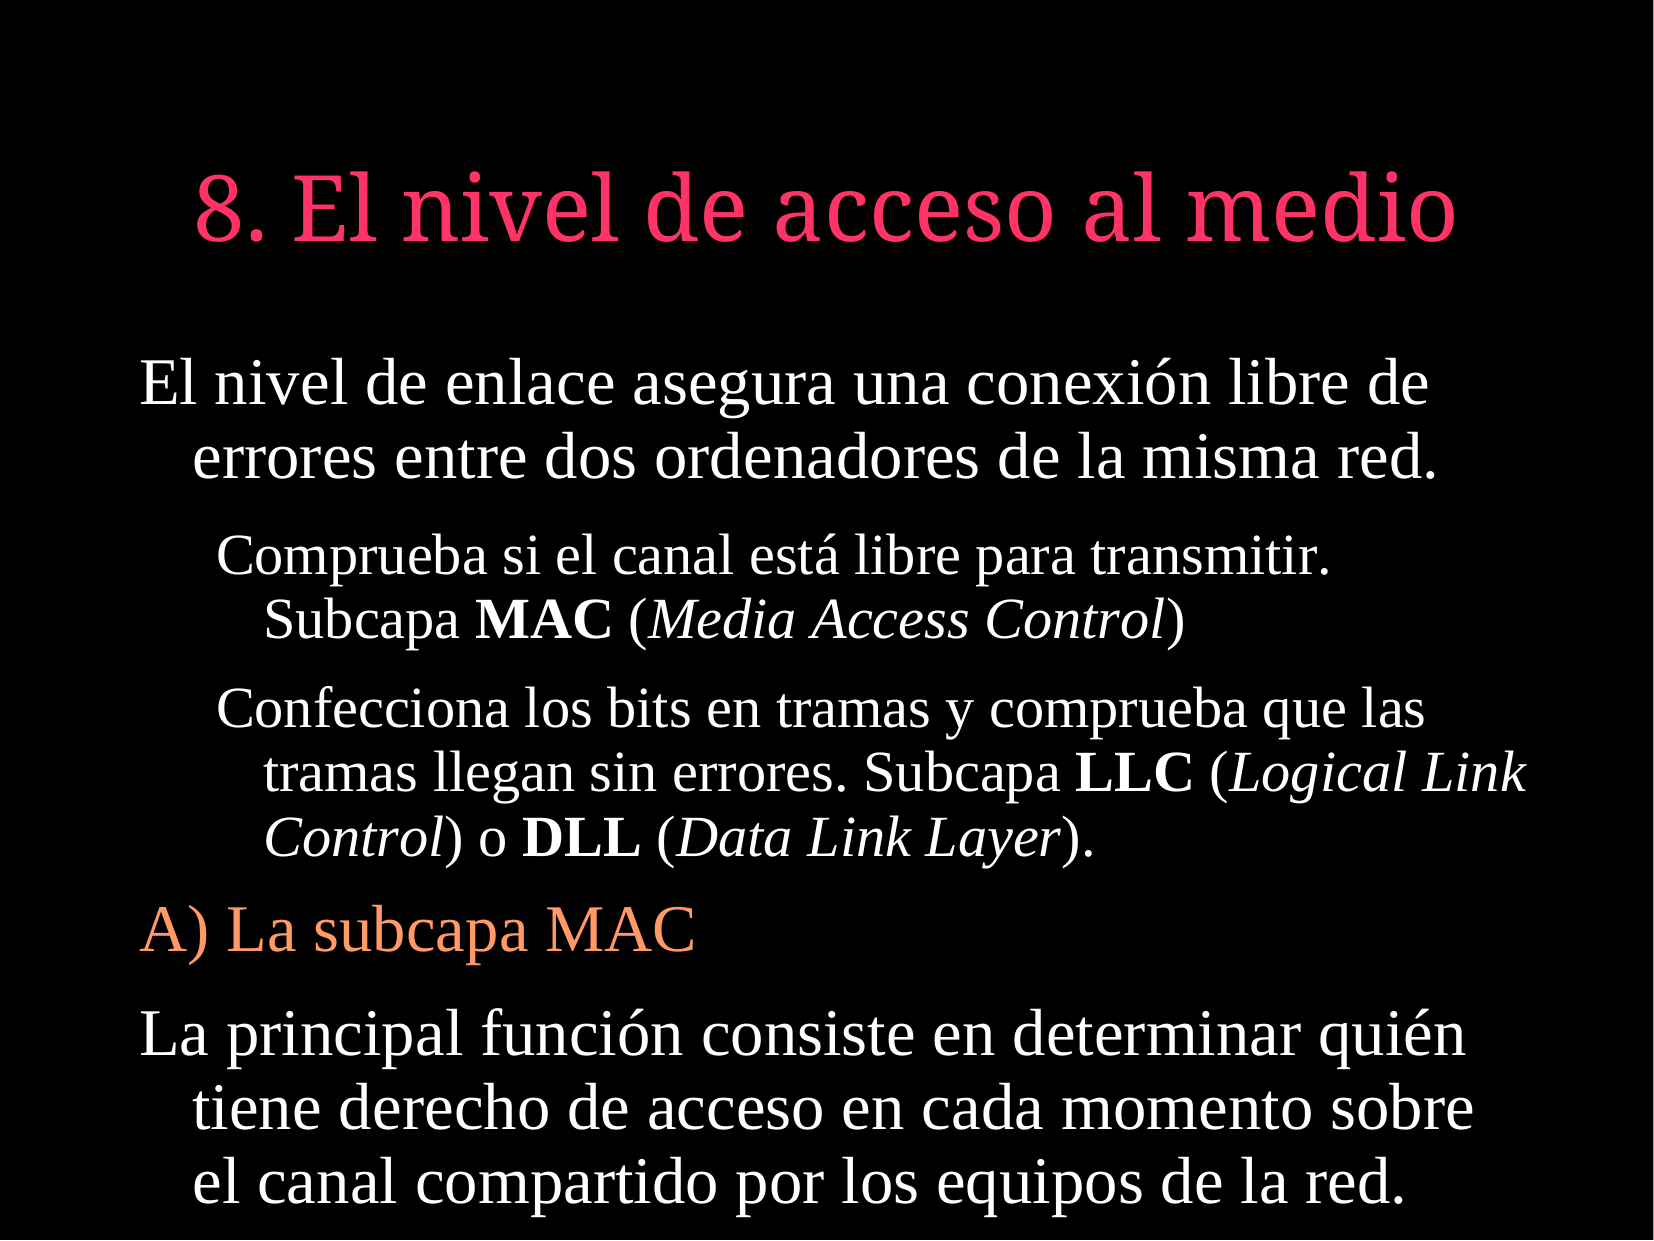

# 8. El nivel de acceso al medio
El nivel de enlace asegura una conexión libre de errores entre dos ordenadores de la misma red.
Comprueba si el canal está libre para transmitir. Subcapa MAC (Media Access Control)
Confecciona los bits en tramas y comprueba que las tramas llegan sin errores. Subcapa LLC (Logical Link Control) o DLL (Data Link Layer).
A) La subcapa MAC
La principal función consiste en determinar quién tiene derecho de acceso en cada momento sobre el canal compartido por los equipos de la red.